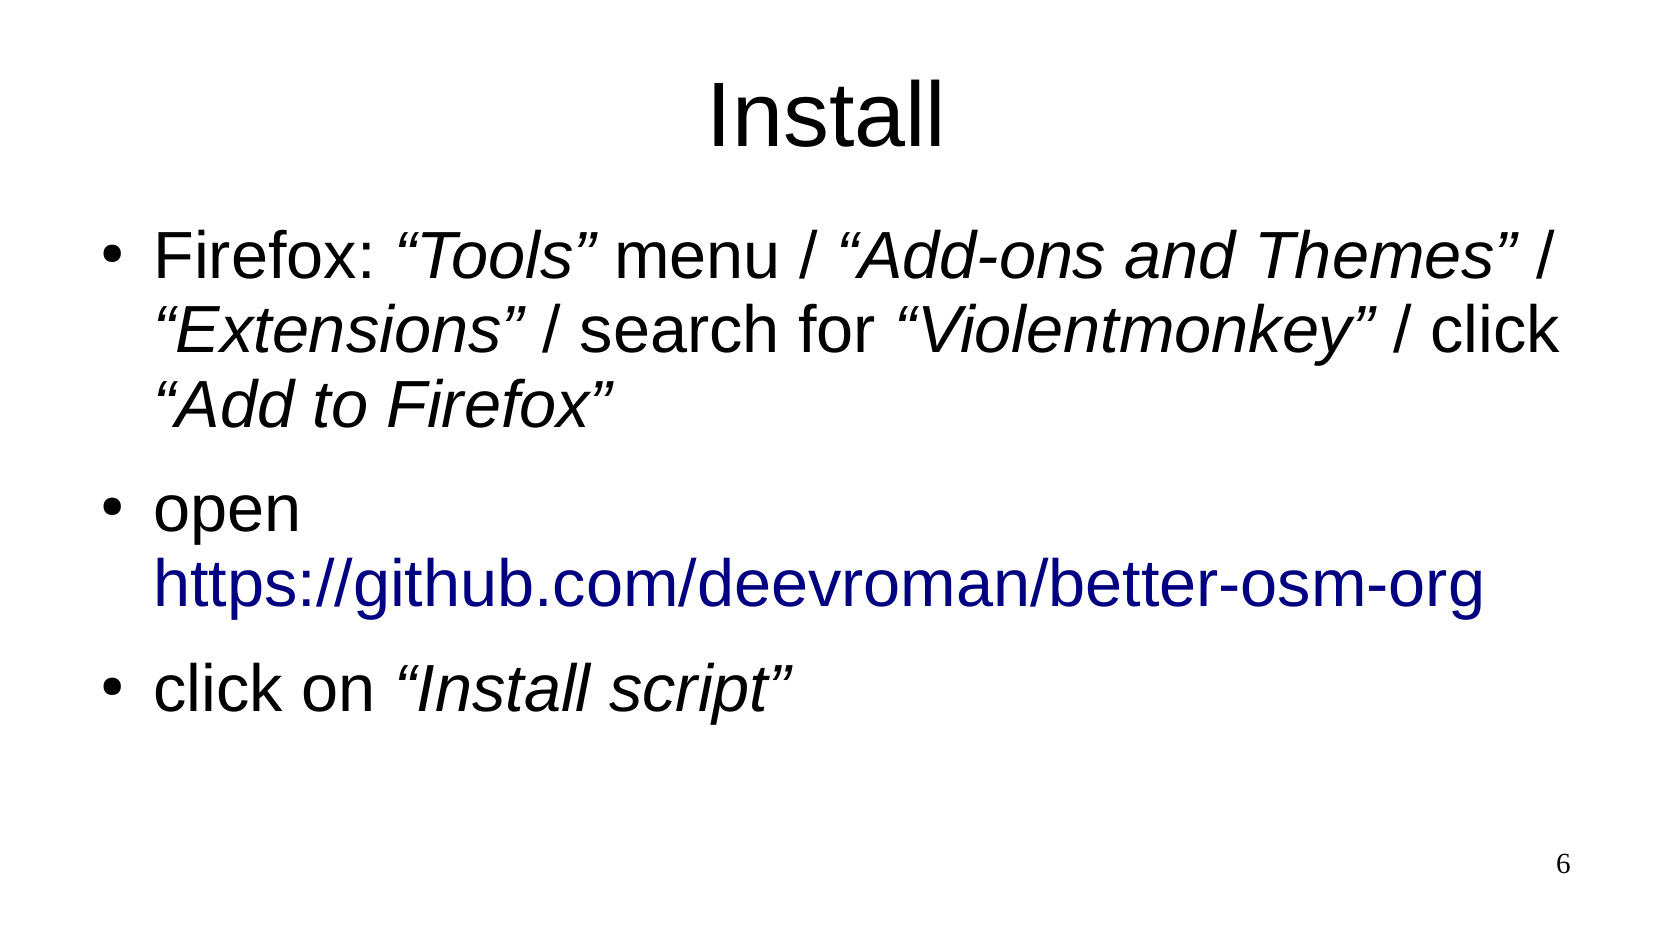

# Install
Firefox: “Tools” menu / “Add-ons and Themes” / “Extensions” / search for “Violentmonkey” / click “Add to Firefox”
open https://github.com/deevroman/better-osm-org
click on “Install script”
6